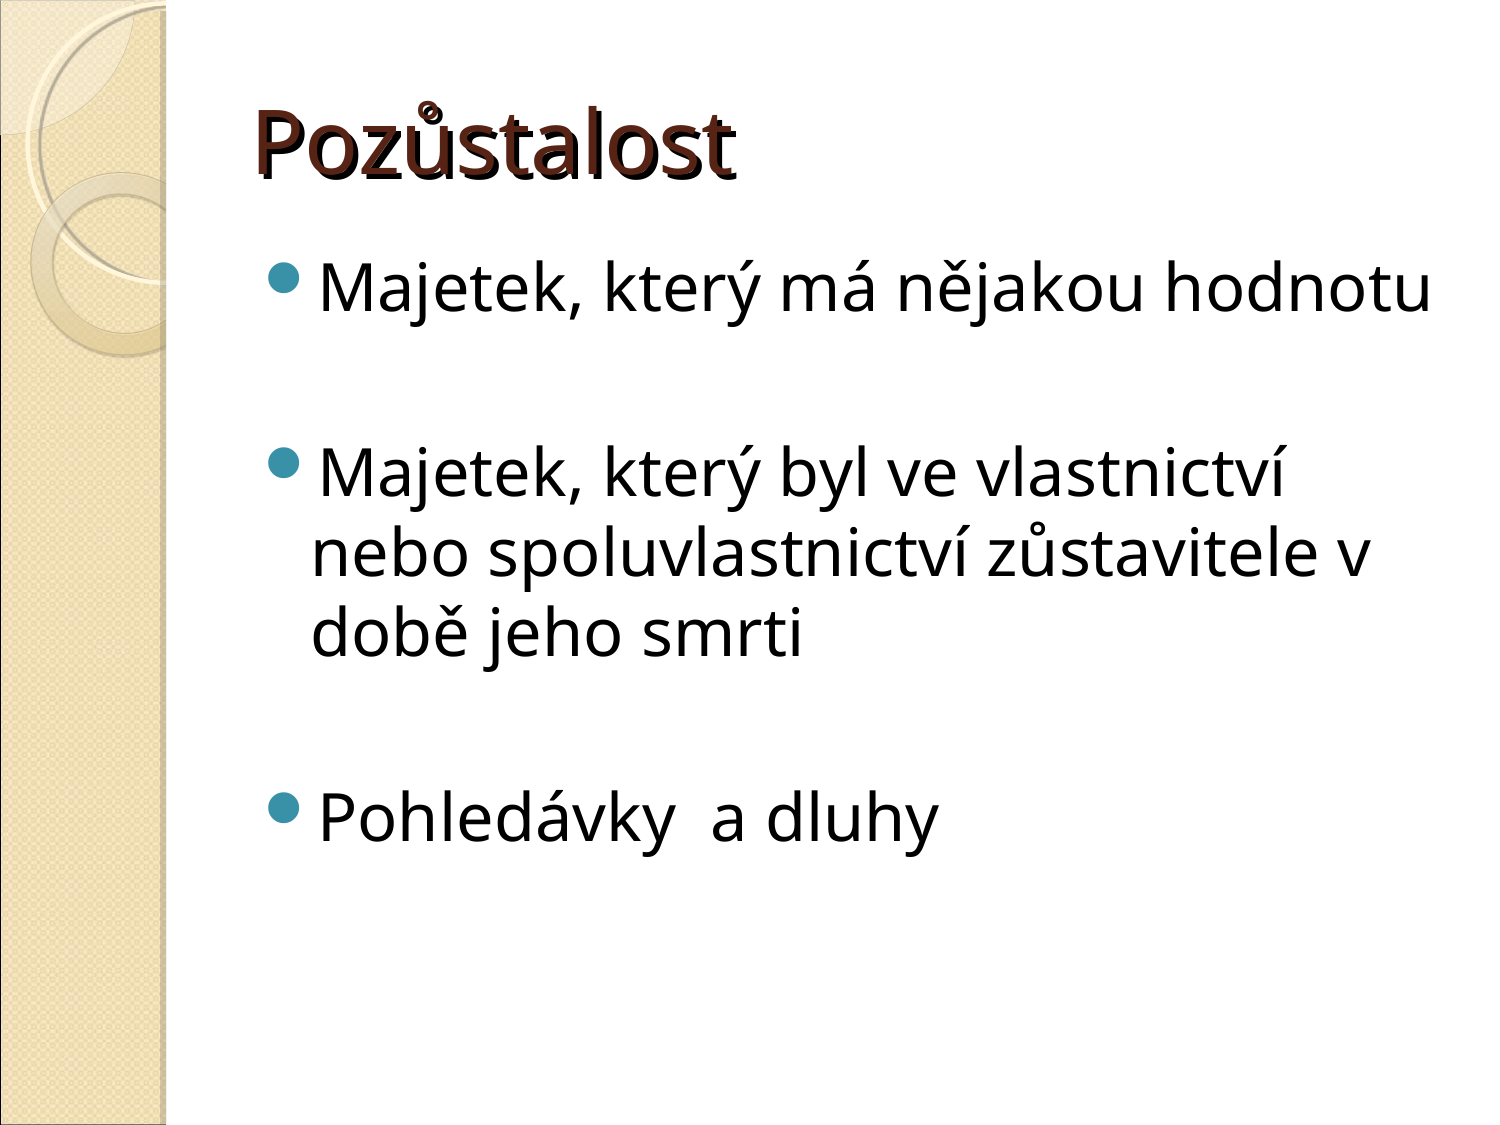

# Pozůstalost
Majetek, který má nějakou hodnotu
Majetek, který byl ve vlastnictví nebo spoluvlastnictví zůstavitele v době jeho smrti
Pohledávky a dluhy